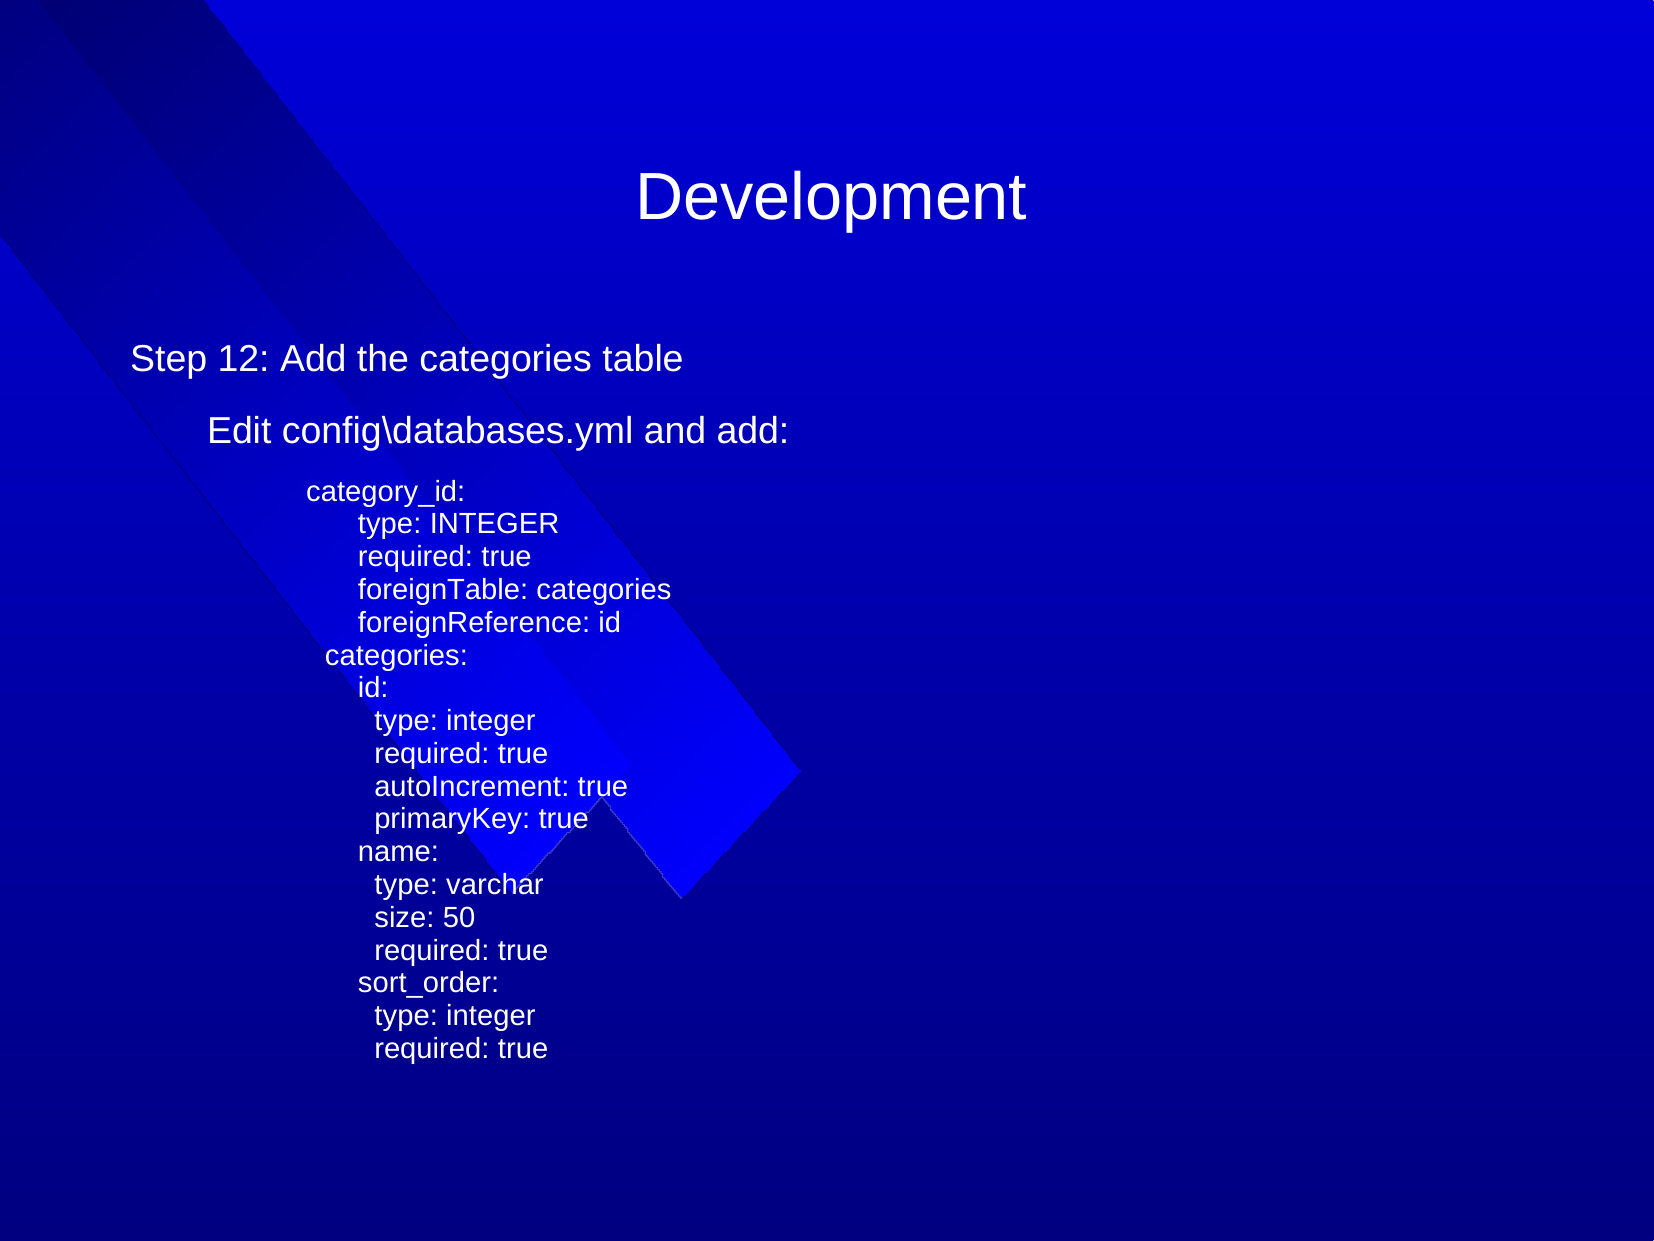

# Development
Step 12: Add the categories table
Edit config\databases.yml and add:
 category_id:
 type: INTEGER
 required: true
 foreignTable: categories
 foreignReference: id
categories:
 id:
 type: integer
 required: true
 autoIncrement: true
 primaryKey: true
 name:
 type: varchar
 size: 50
 required: true
 sort_order:
 type: integer
 required: true